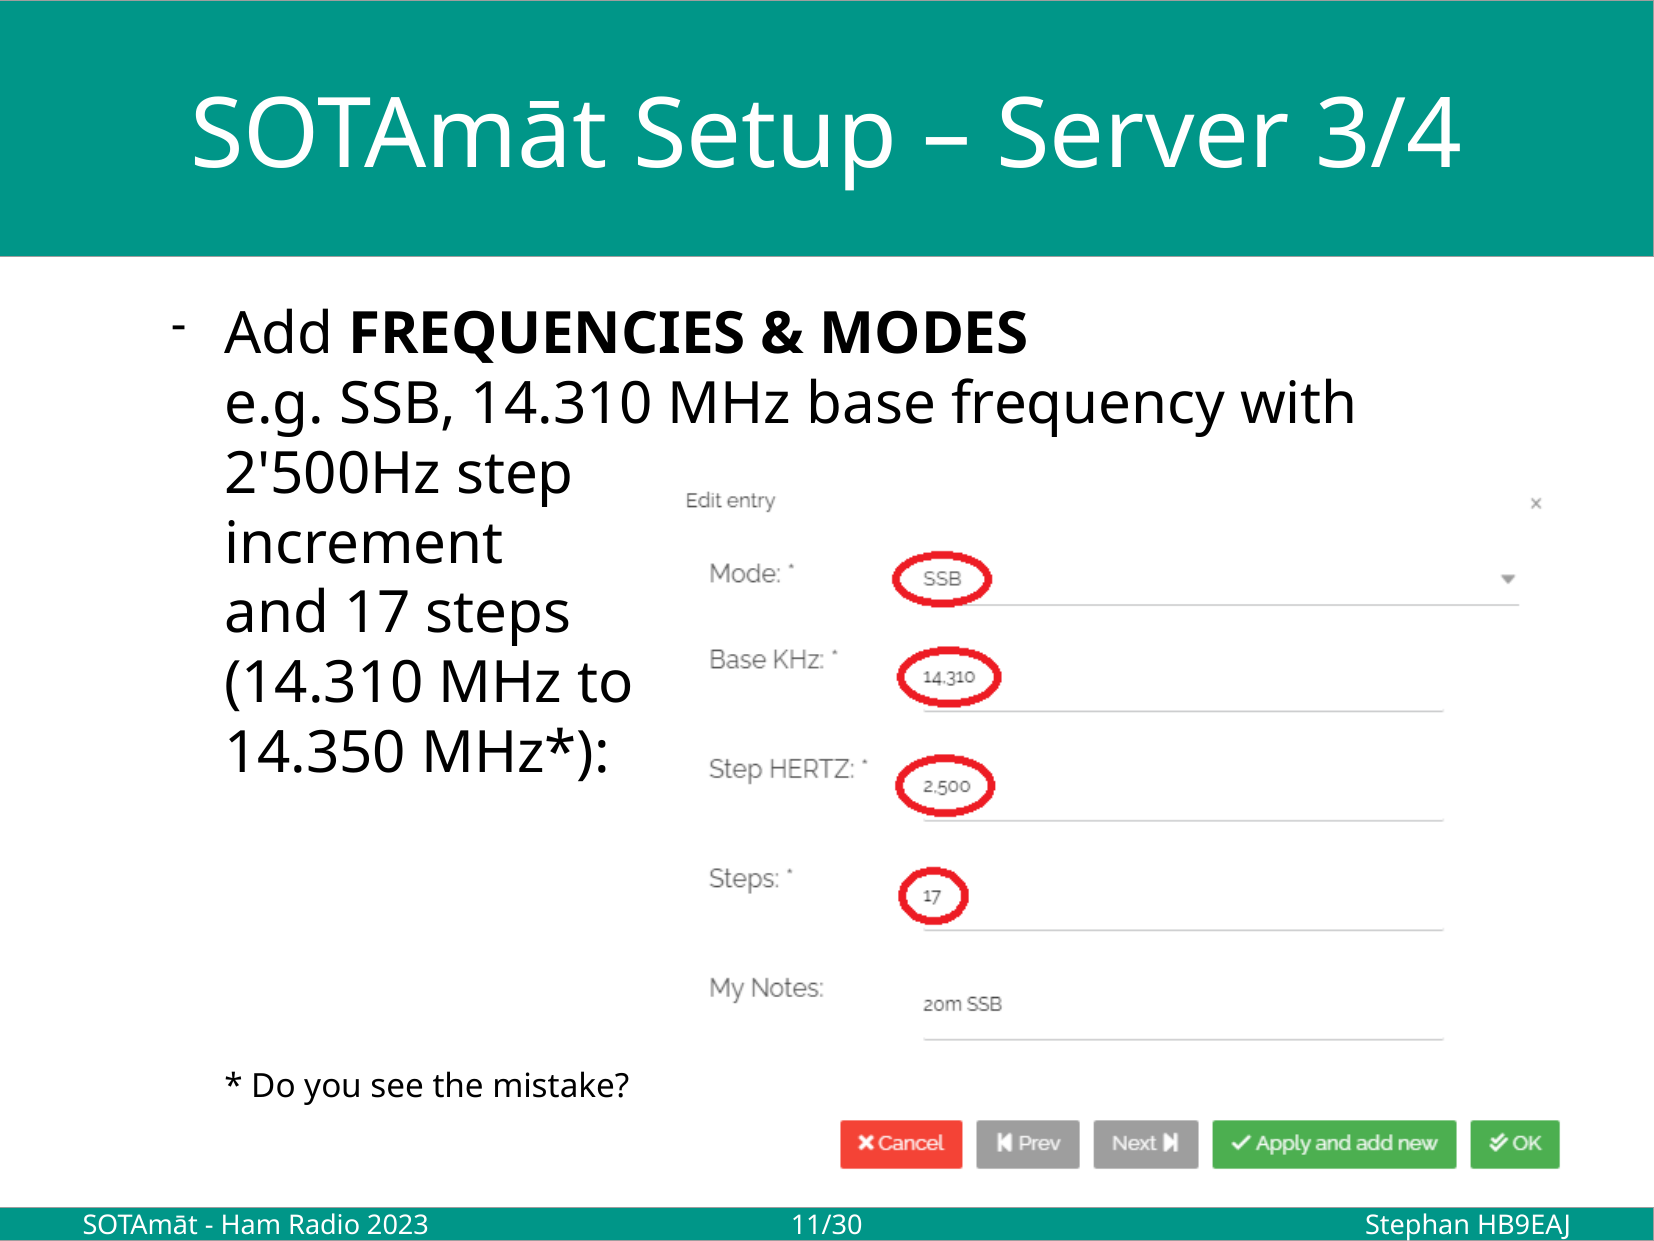

# SOTAmāt Setup – Server 3/4
Add FREQUENCIES & MODES
e.g. SSB, 14.310 MHz base frequency with 2'500Hz step
increment
and 17 steps
(14.310 MHz to
14.350 MHz*):
* Do you see the mistake?
Portable 7-Band EFHW-Antenne